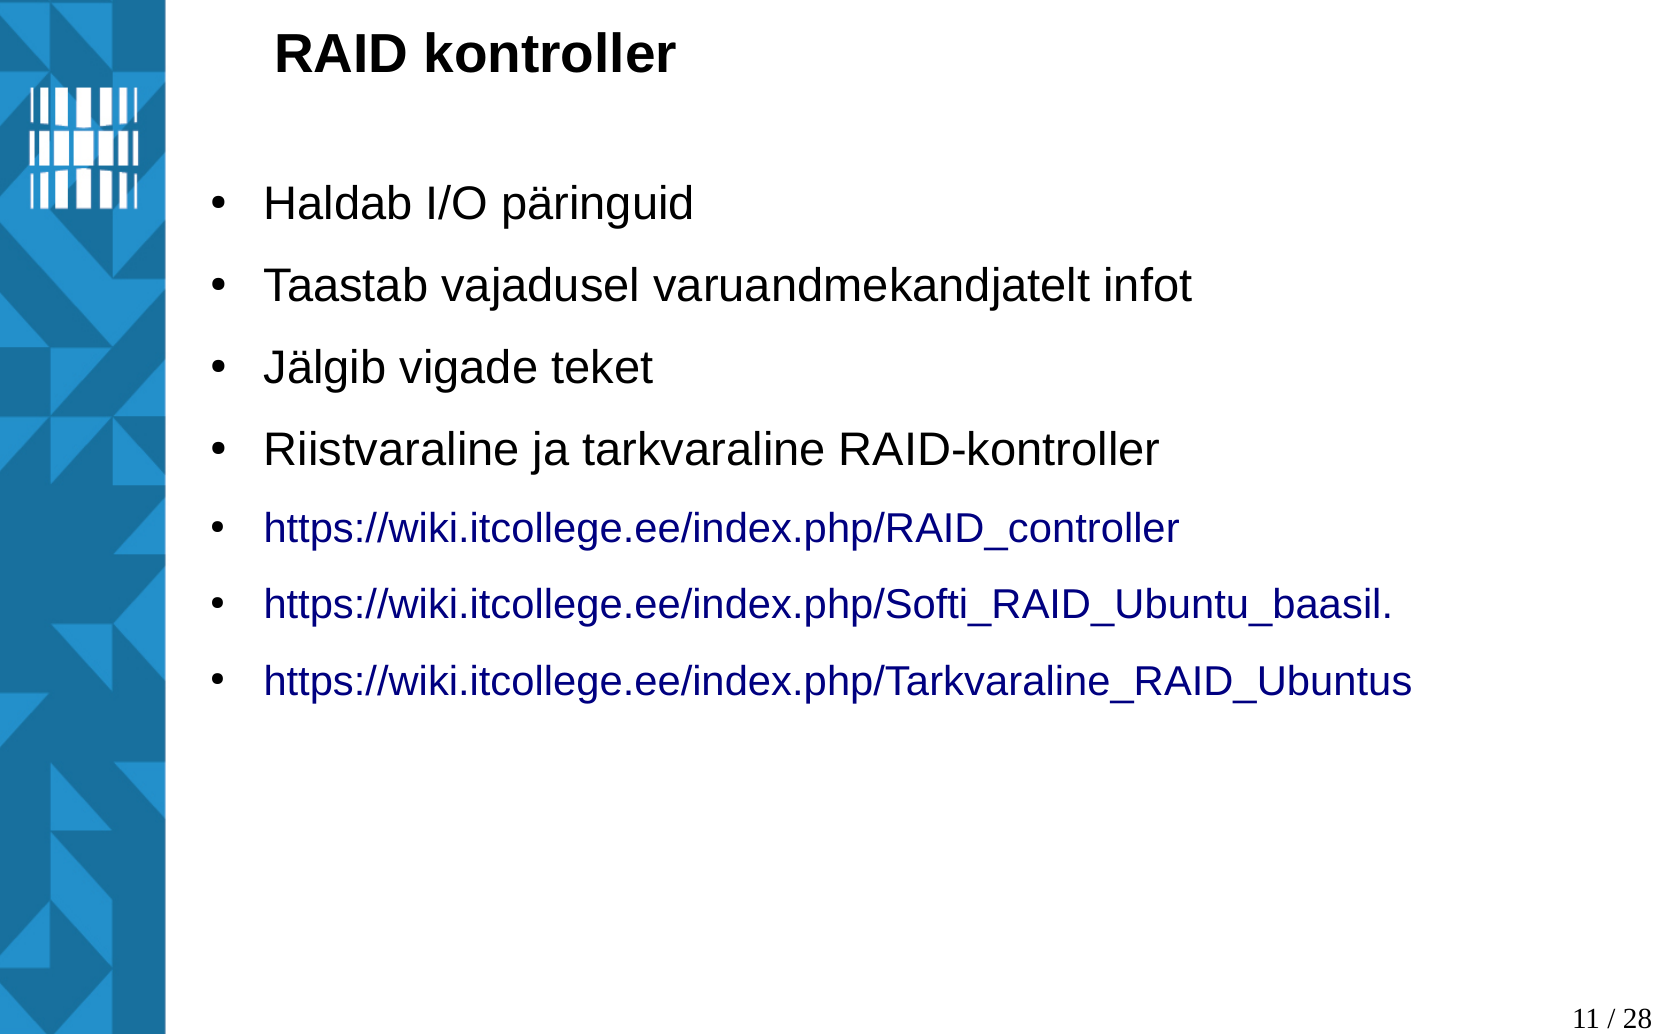

# RAID kontroller
Haldab I/O päringuid
Taastab vajadusel varuandmekandjatelt infot
Jälgib vigade teket
Riistvaraline ja tarkvaraline RAID-kontroller
https://wiki.itcollege.ee/index.php/RAID_controller
https://wiki.itcollege.ee/index.php/Softi_RAID_Ubuntu_baasil.
https://wiki.itcollege.ee/index.php/Tarkvaraline_RAID_Ubuntus
11